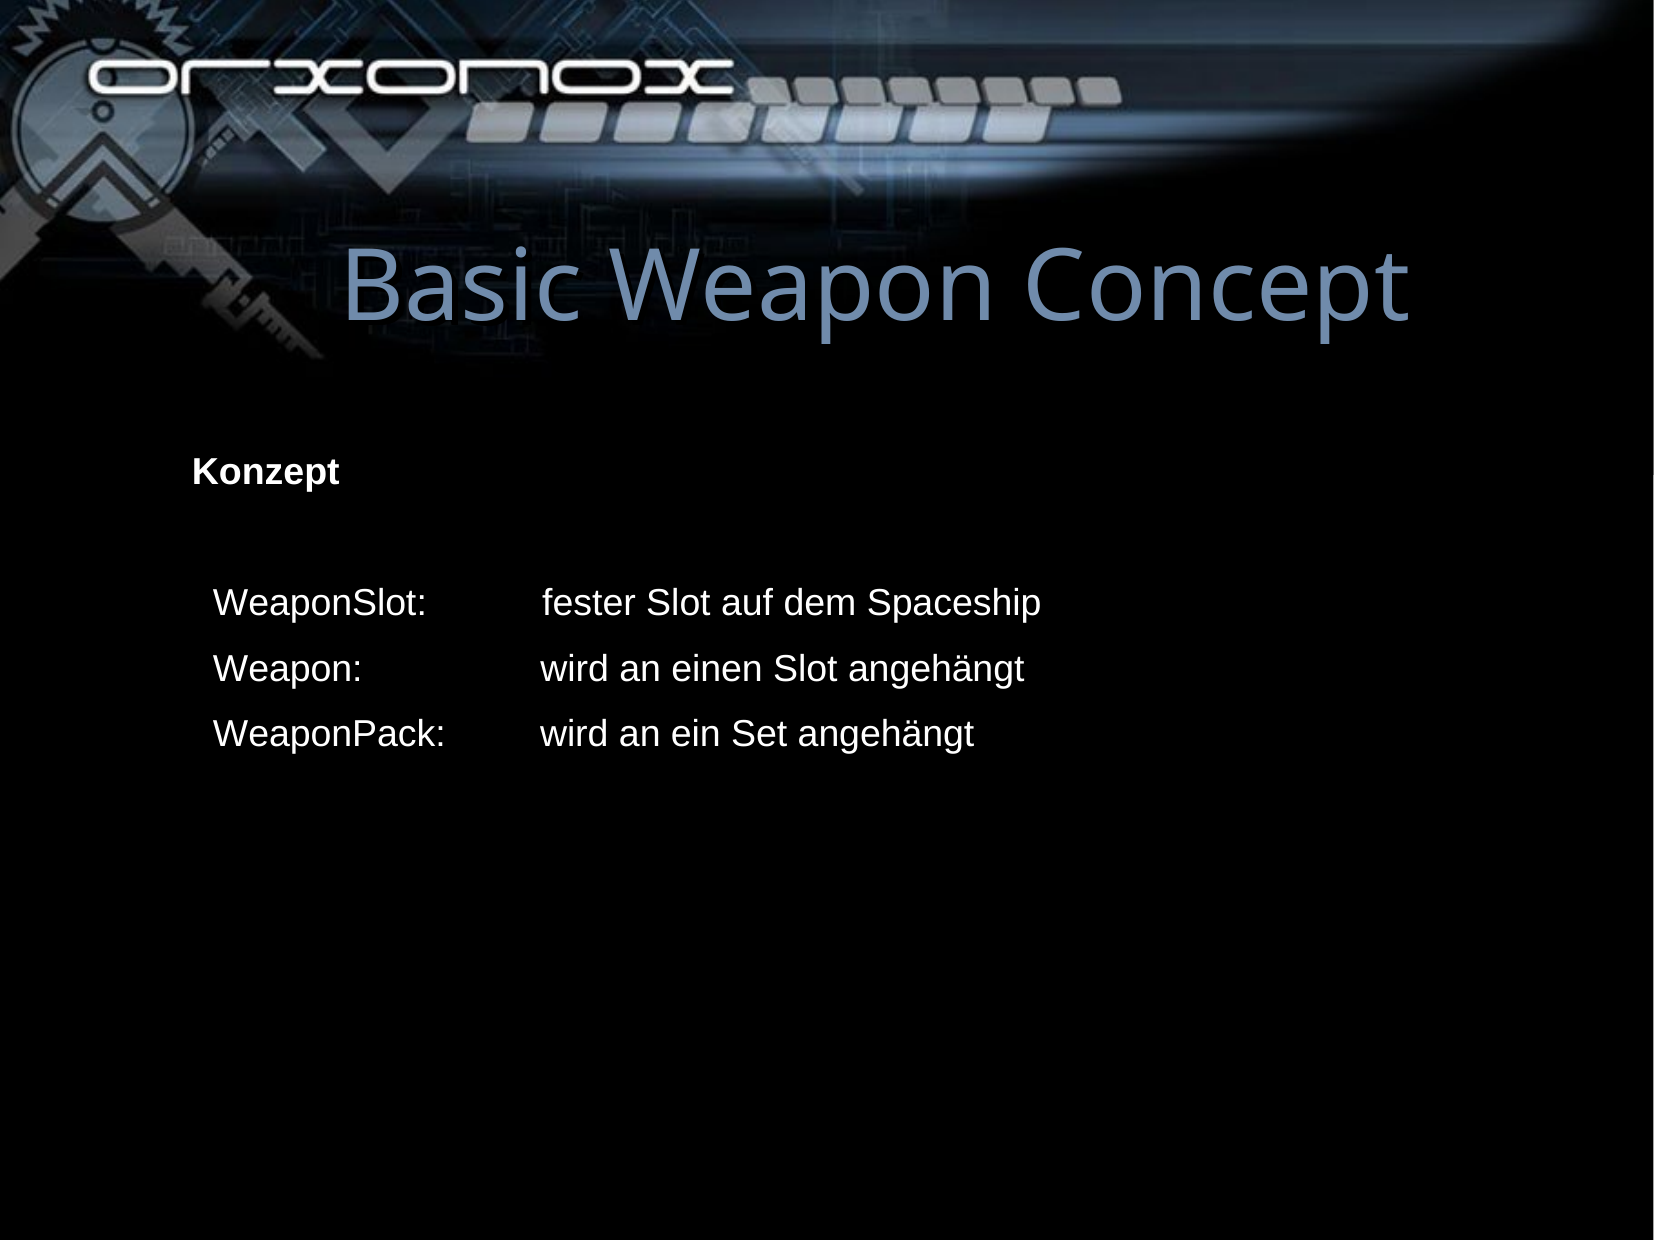

Basic Weapon Concept
Konzept
 WeaponSlot: fester Slot auf dem Spaceship
 Weapon: wird an einen Slot angehängt
 WeaponPack: wird an ein Set angehängt